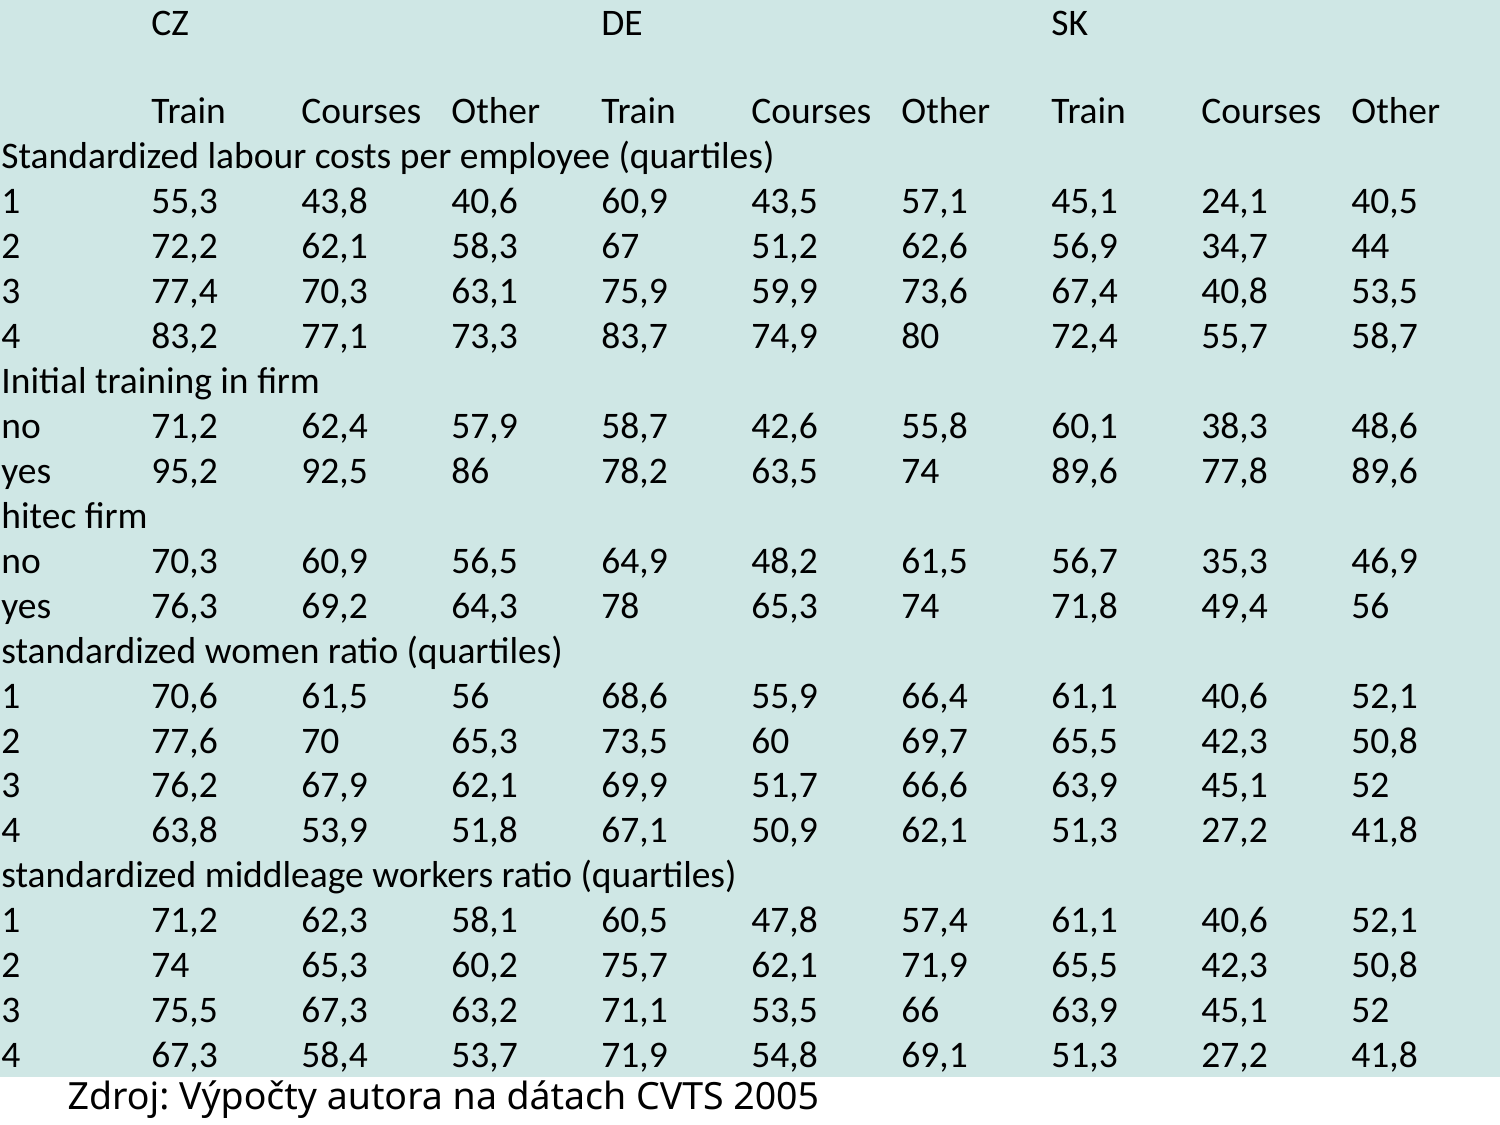

| | CZ | | | DE | | | SK | | |
| --- | --- | --- | --- | --- | --- | --- | --- | --- | --- |
| | Train | Courses | Other | Train | Courses | Other | Train | Courses | Other |
| Standardized labour costs per employee (quartiles) | | | | | | | | | |
| 1 | 55,3 | 43,8 | 40,6 | 60,9 | 43,5 | 57,1 | 45,1 | 24,1 | 40,5 |
| 2 | 72,2 | 62,1 | 58,3 | 67 | 51,2 | 62,6 | 56,9 | 34,7 | 44 |
| 3 | 77,4 | 70,3 | 63,1 | 75,9 | 59,9 | 73,6 | 67,4 | 40,8 | 53,5 |
| 4 | 83,2 | 77,1 | 73,3 | 83,7 | 74,9 | 80 | 72,4 | 55,7 | 58,7 |
| Initial training in firm | | | | | | | | | |
| no | 71,2 | 62,4 | 57,9 | 58,7 | 42,6 | 55,8 | 60,1 | 38,3 | 48,6 |
| yes | 95,2 | 92,5 | 86 | 78,2 | 63,5 | 74 | 89,6 | 77,8 | 89,6 |
| hitec firm | | | | | | | | | |
| no | 70,3 | 60,9 | 56,5 | 64,9 | 48,2 | 61,5 | 56,7 | 35,3 | 46,9 |
| yes | 76,3 | 69,2 | 64,3 | 78 | 65,3 | 74 | 71,8 | 49,4 | 56 |
| standardized women ratio (quartiles) | | | | | | | | | |
| 1 | 70,6 | 61,5 | 56 | 68,6 | 55,9 | 66,4 | 61,1 | 40,6 | 52,1 |
| 2 | 77,6 | 70 | 65,3 | 73,5 | 60 | 69,7 | 65,5 | 42,3 | 50,8 |
| 3 | 76,2 | 67,9 | 62,1 | 69,9 | 51,7 | 66,6 | 63,9 | 45,1 | 52 |
| 4 | 63,8 | 53,9 | 51,8 | 67,1 | 50,9 | 62,1 | 51,3 | 27,2 | 41,8 |
| standardized middleage workers ratio (quartiles) | | | | | | | | | |
| 1 | 71,2 | 62,3 | 58,1 | 60,5 | 47,8 | 57,4 | 61,1 | 40,6 | 52,1 |
| 2 | 74 | 65,3 | 60,2 | 75,7 | 62,1 | 71,9 | 65,5 | 42,3 | 50,8 |
| 3 | 75,5 | 67,3 | 63,2 | 71,1 | 53,5 | 66 | 63,9 | 45,1 | 52 |
| 4 | 67,3 | 58,4 | 53,7 | 71,9 | 54,8 | 69,1 | 51,3 | 27,2 | 41,8 |
Zdroj: Výpočty autora na dátach CVTS 2005